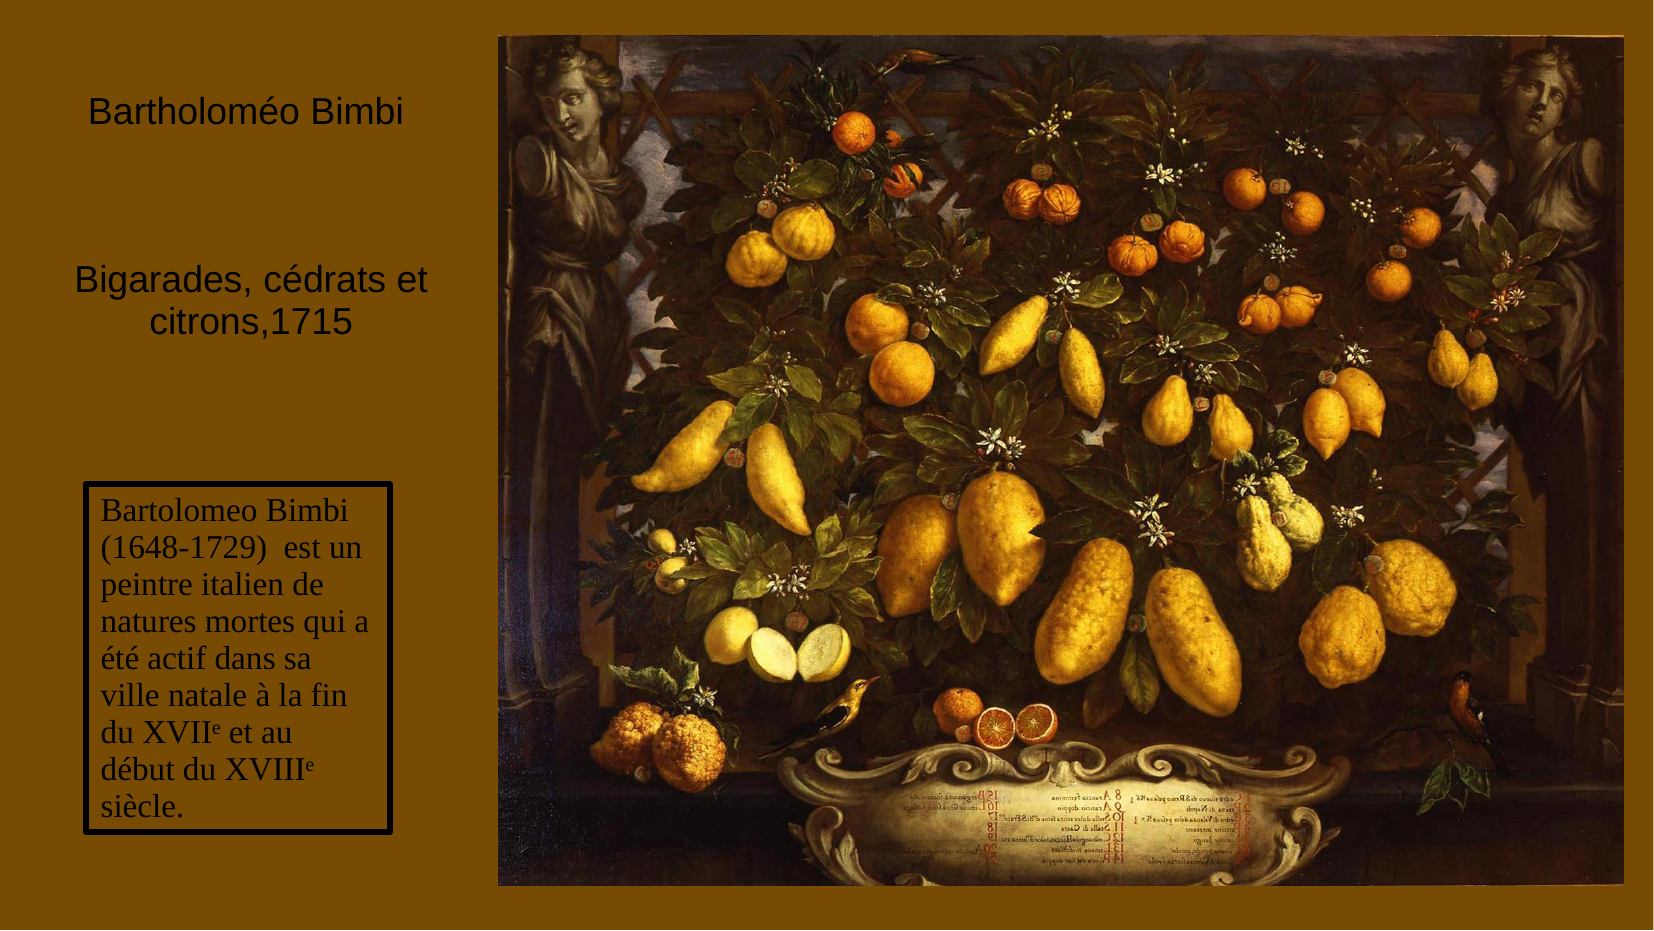

# Bartholoméo Bimbi Bigarades, cédrats et citrons,1715
Bartolomeo Bimbi (1648-1729) est un peintre italien de natures mortes qui a été actif dans sa ville natale à la fin du XVIIᵉ et au début du XVIIIᵉ siècle.